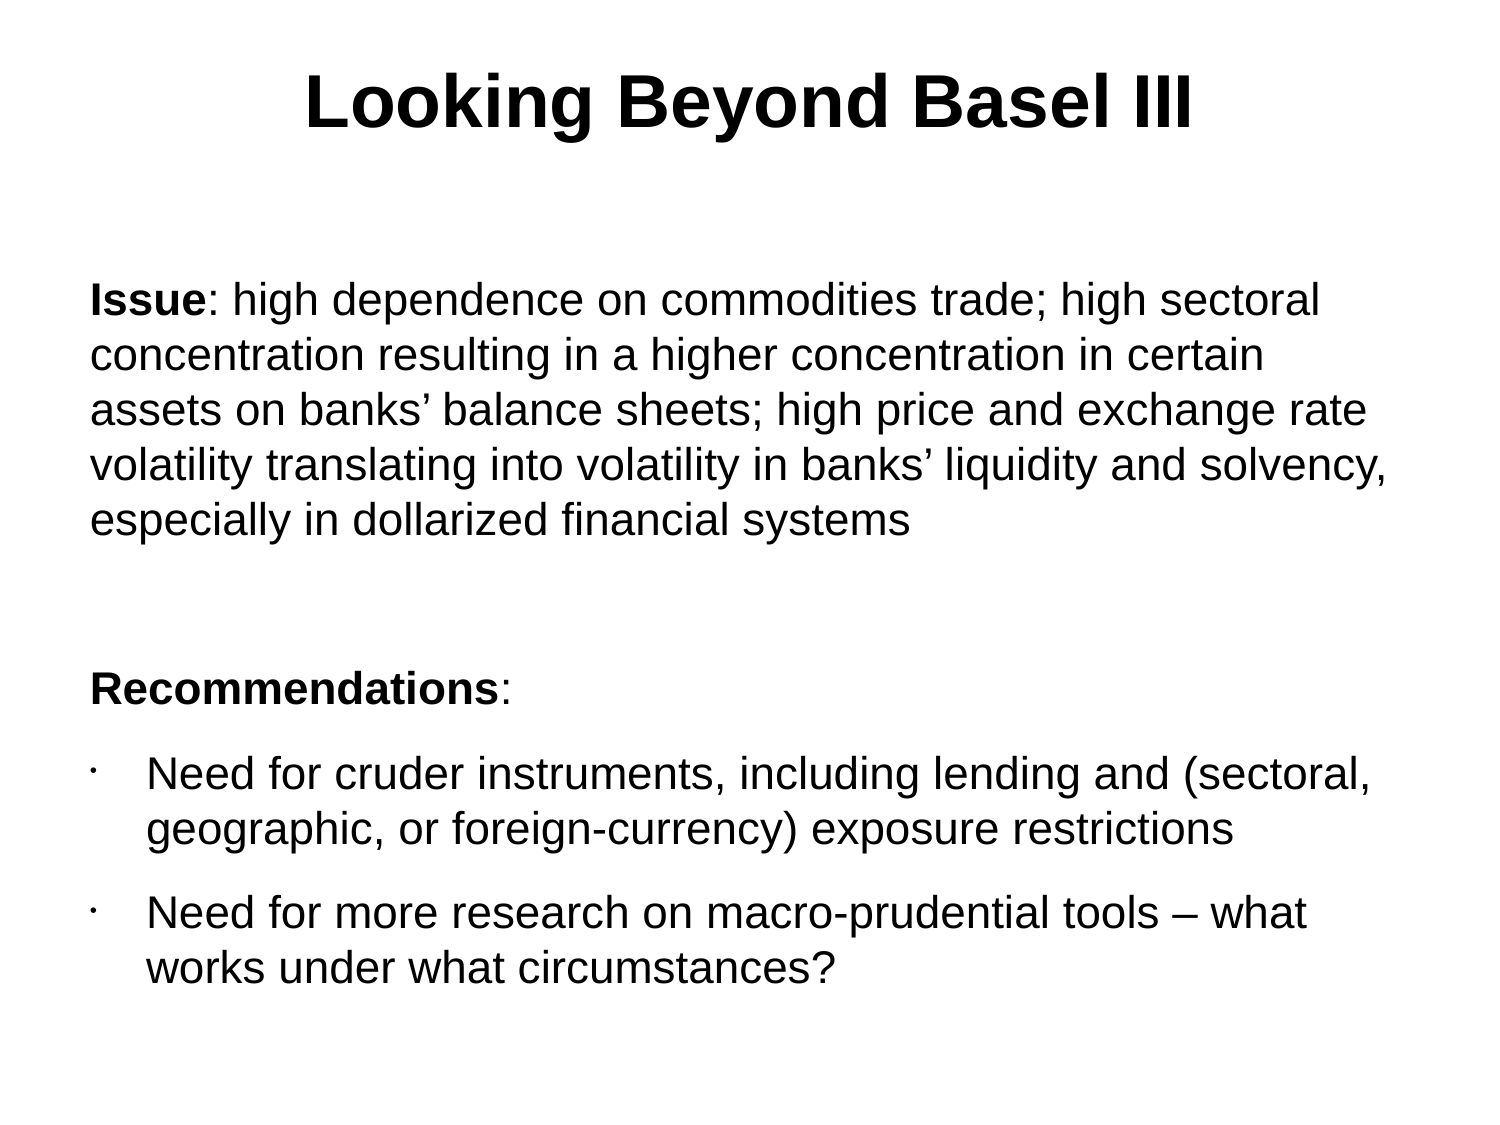

# Looking Beyond Basel III
Issue: high dependence on commodities trade; high sectoral concentration resulting in a higher concentration in certain assets on banks’ balance sheets; high price and exchange rate volatility translating into volatility in banks’ liquidity and solvency, especially in dollarized financial systems
Recommendations:
Need for cruder instruments, including lending and (sectoral, geographic, or foreign-currency) exposure restrictions
Need for more research on macro-prudential tools – what works under what circumstances?